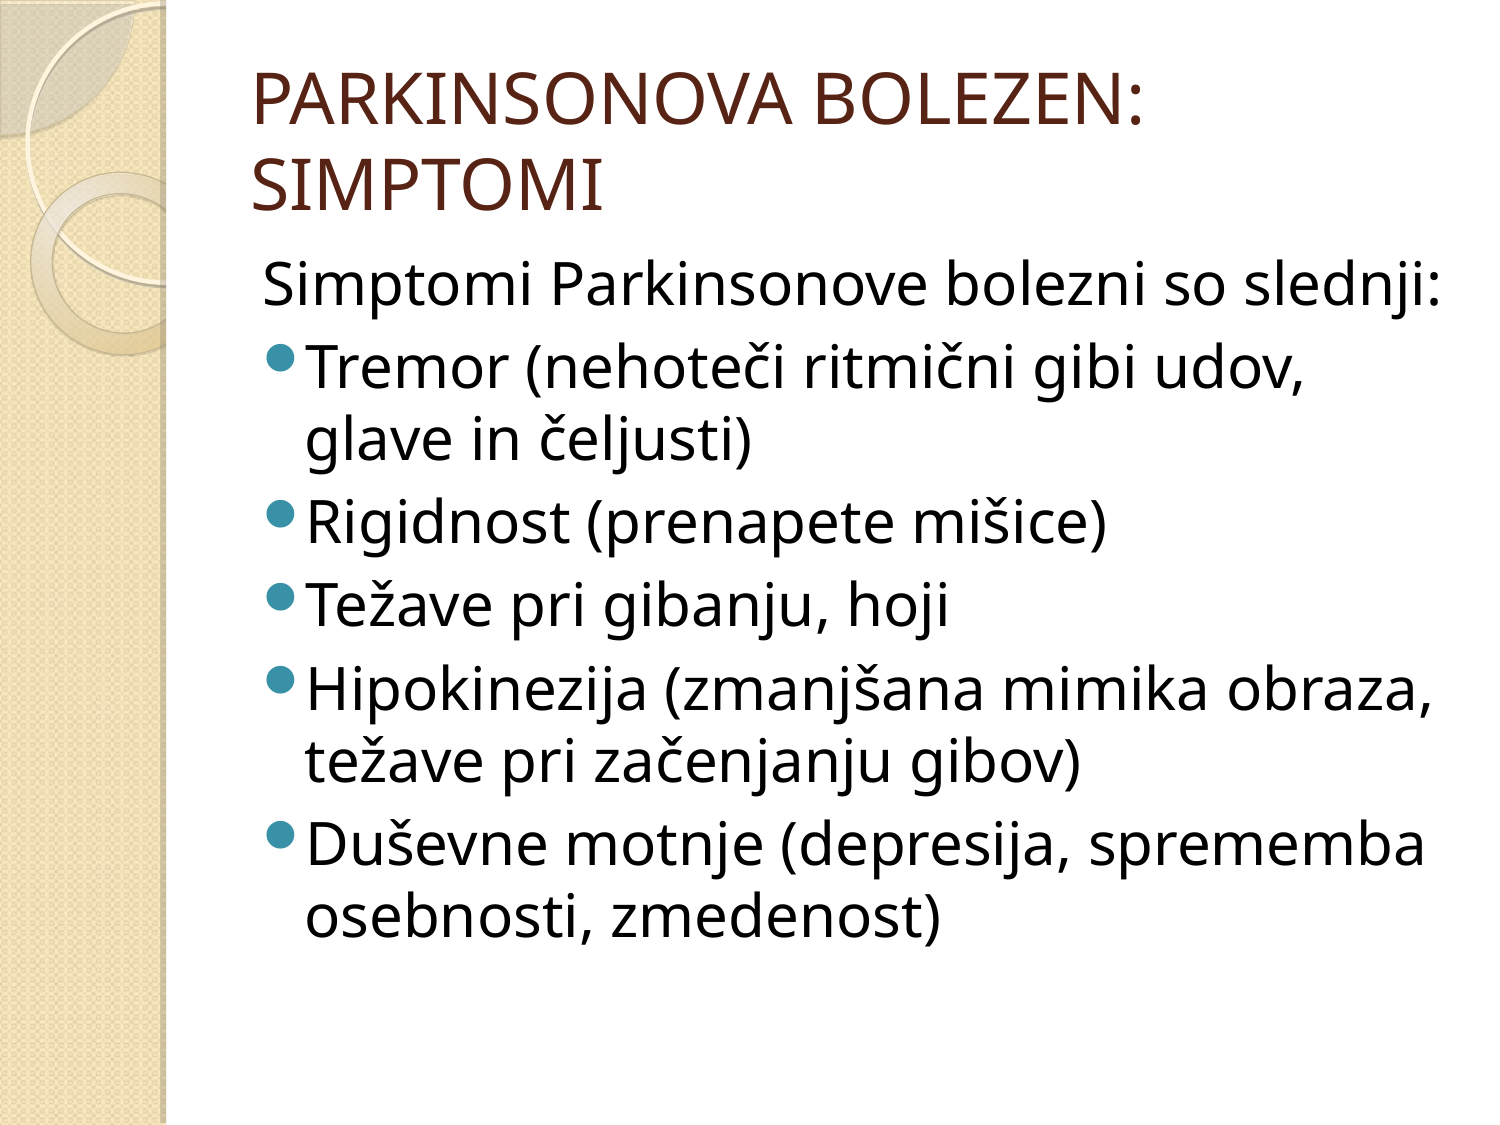

# PARKINSONOVA BOLEZEN: SIMPTOMI
Simptomi Parkinsonove bolezni so slednji:
Tremor (nehoteči ritmični gibi udov, glave in čeljusti)
Rigidnost (prenapete mišice)
Težave pri gibanju, hoji
Hipokinezija (zmanjšana mimika obraza, težave pri začenjanju gibov)
Duševne motnje (depresija, sprememba osebnosti, zmedenost)